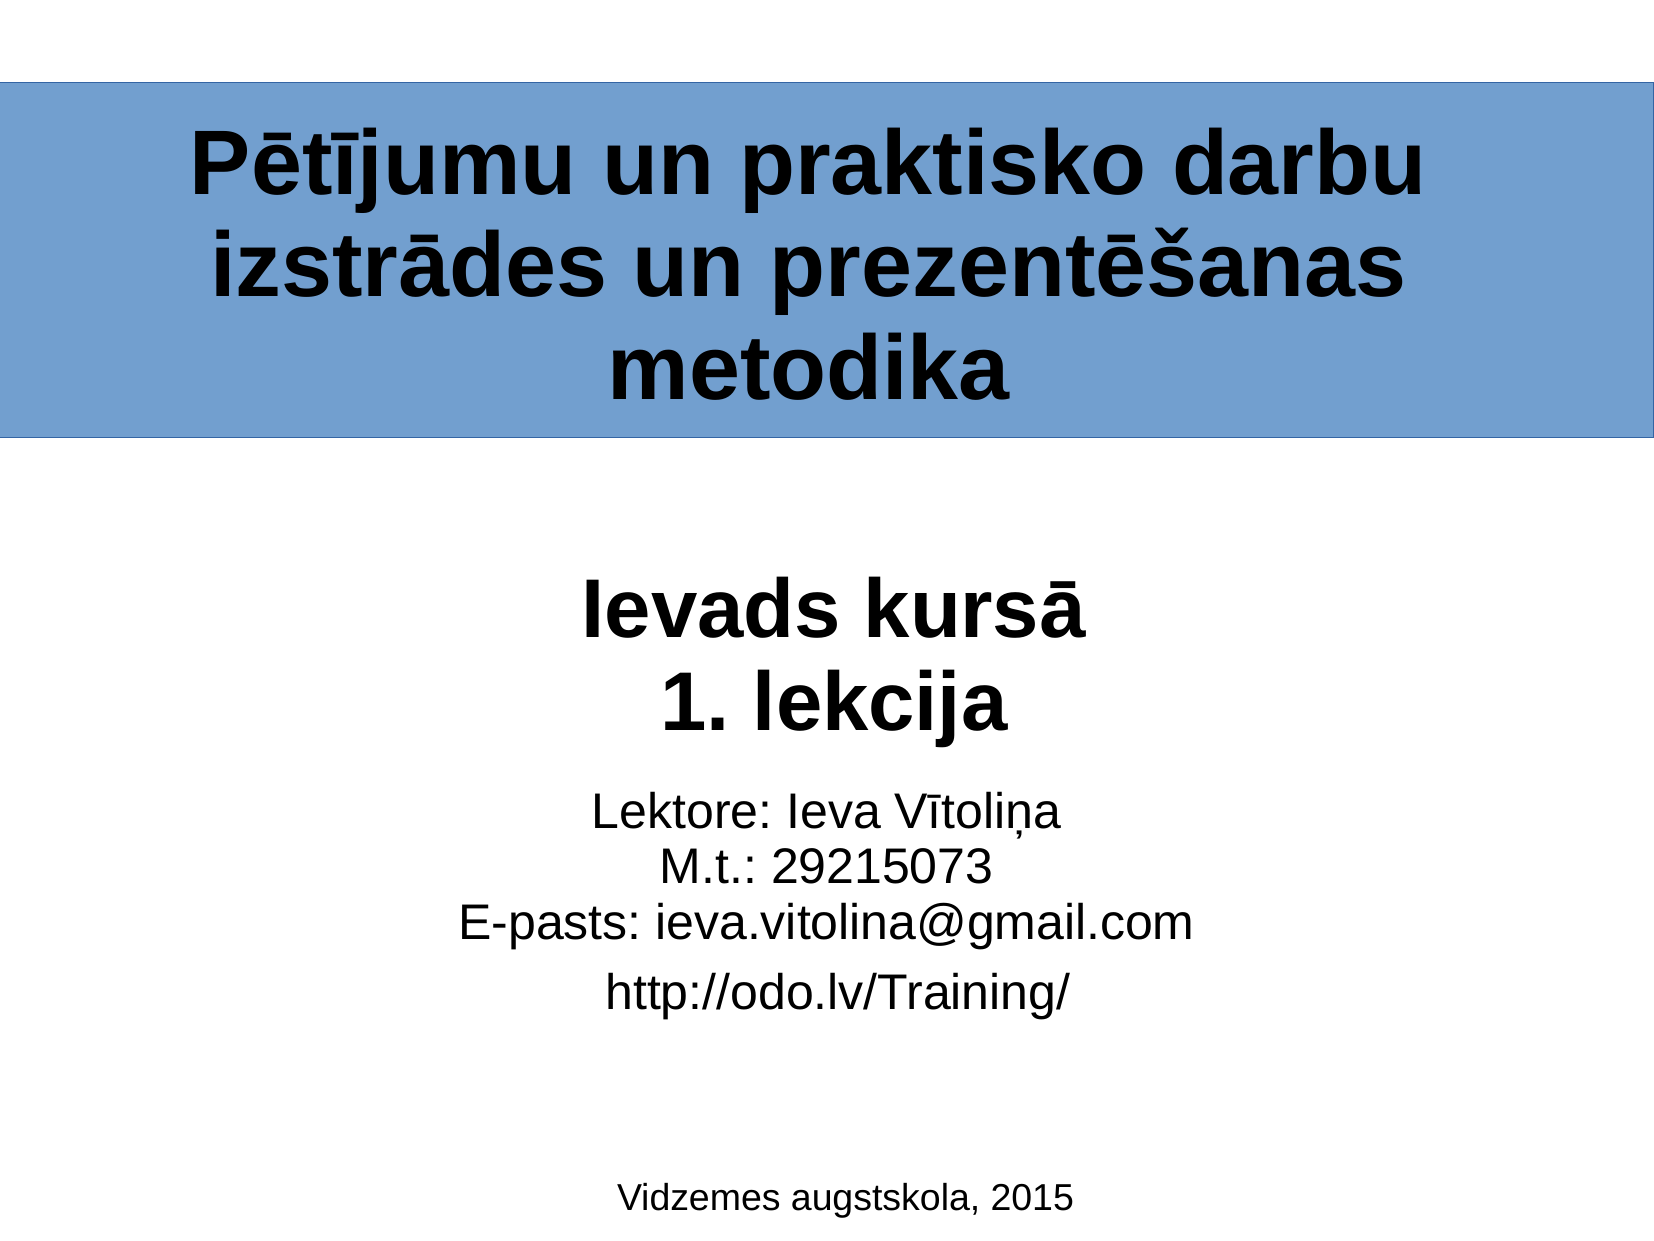

Pētījumu un praktisko darbu izstrādes un prezentēšanas metodika
# Lektore: Ieva Vītoliņa
M.t.: 29215073
E-pasts: ieva.vitolina@gmail.com
Ievads kursā
1. lekcija
http://odo.lv/Training/
Vidzemes augstskola, 2015